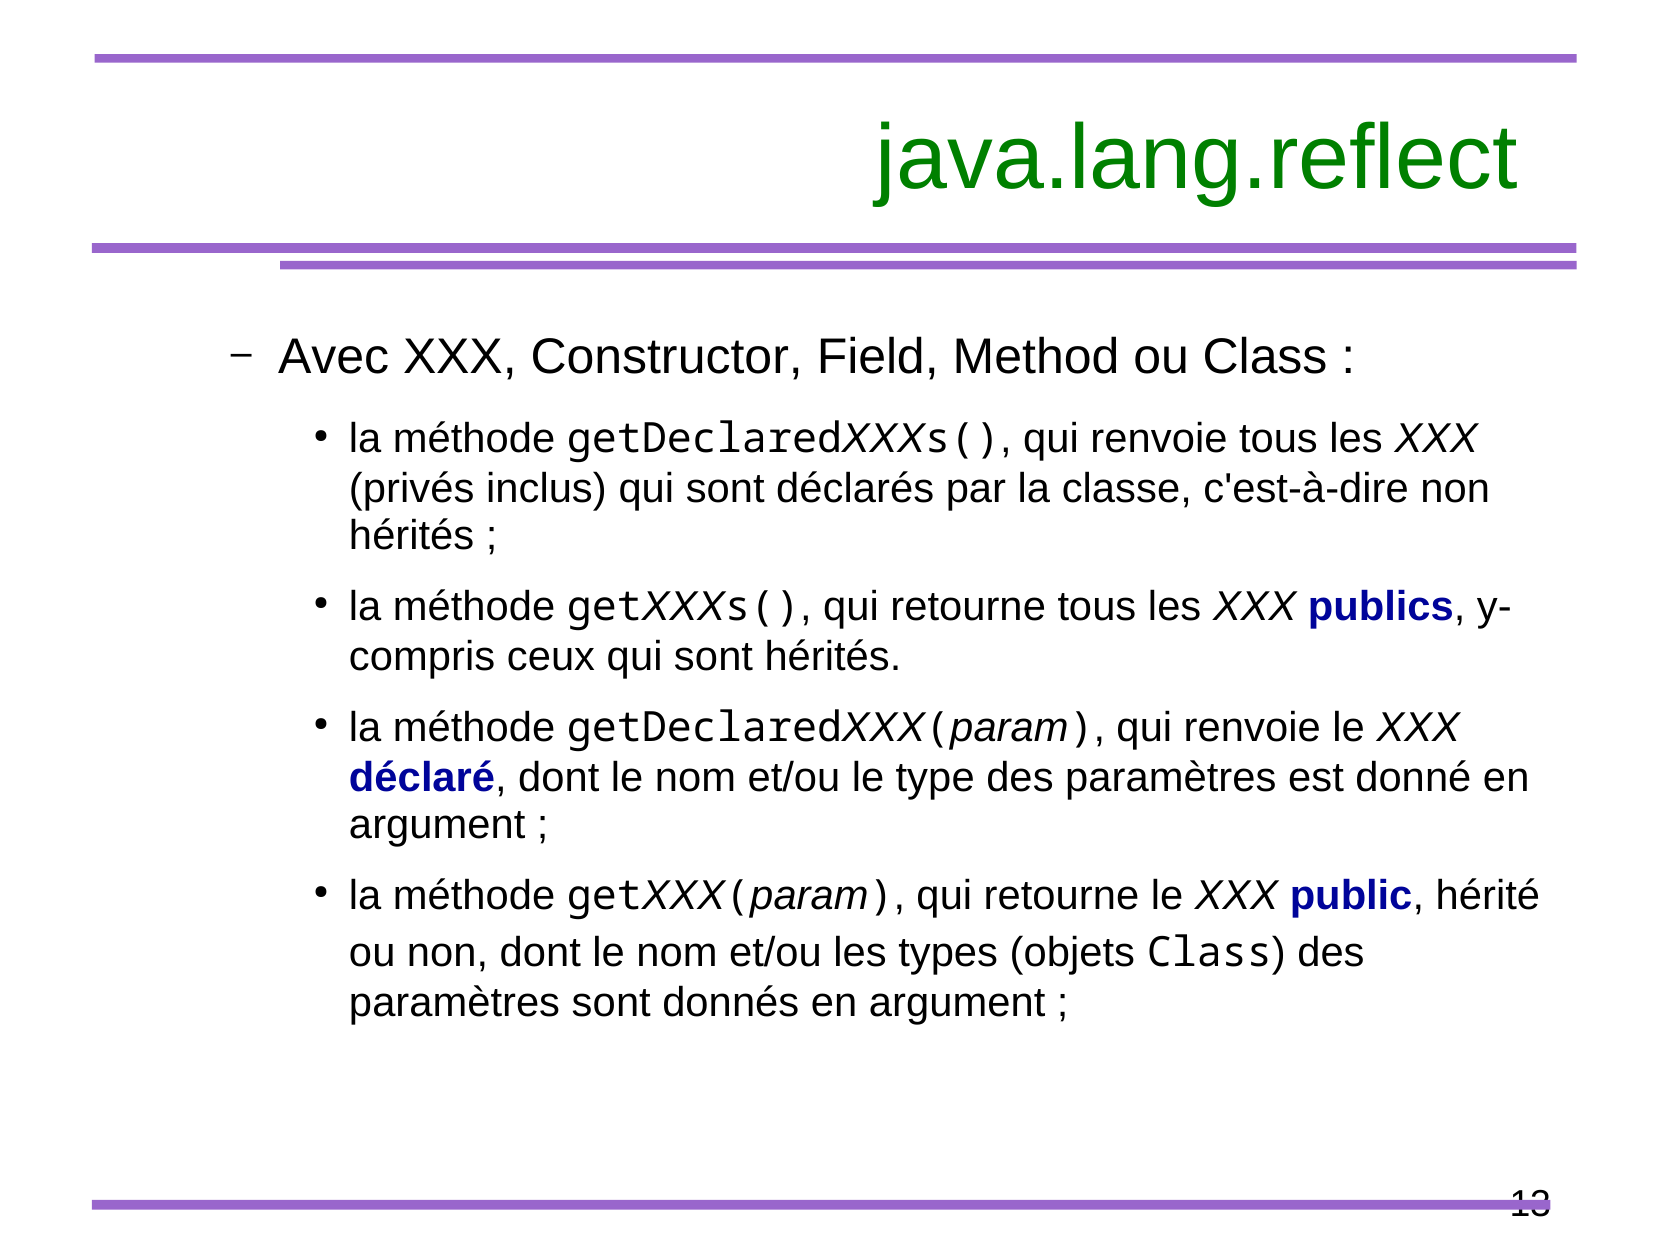

# java.lang.reflect
Avec XXX, Constructor, Field, Method ou Class :
la méthode getDeclaredXXXs(), qui renvoie tous les XXX (privés inclus) qui sont déclarés par la classe, c'est-à-dire non hérités ;
la méthode getXXXs(), qui retourne tous les XXX publics, y-compris ceux qui sont hérités.
la méthode getDeclaredXXX(param), qui renvoie le XXX déclaré, dont le nom et/ou le type des paramètres est donné en argument ;
la méthode getXXX(param), qui retourne le XXX public, hérité ou non, dont le nom et/ou les types (objets Class) des paramètres sont donnés en argument ;